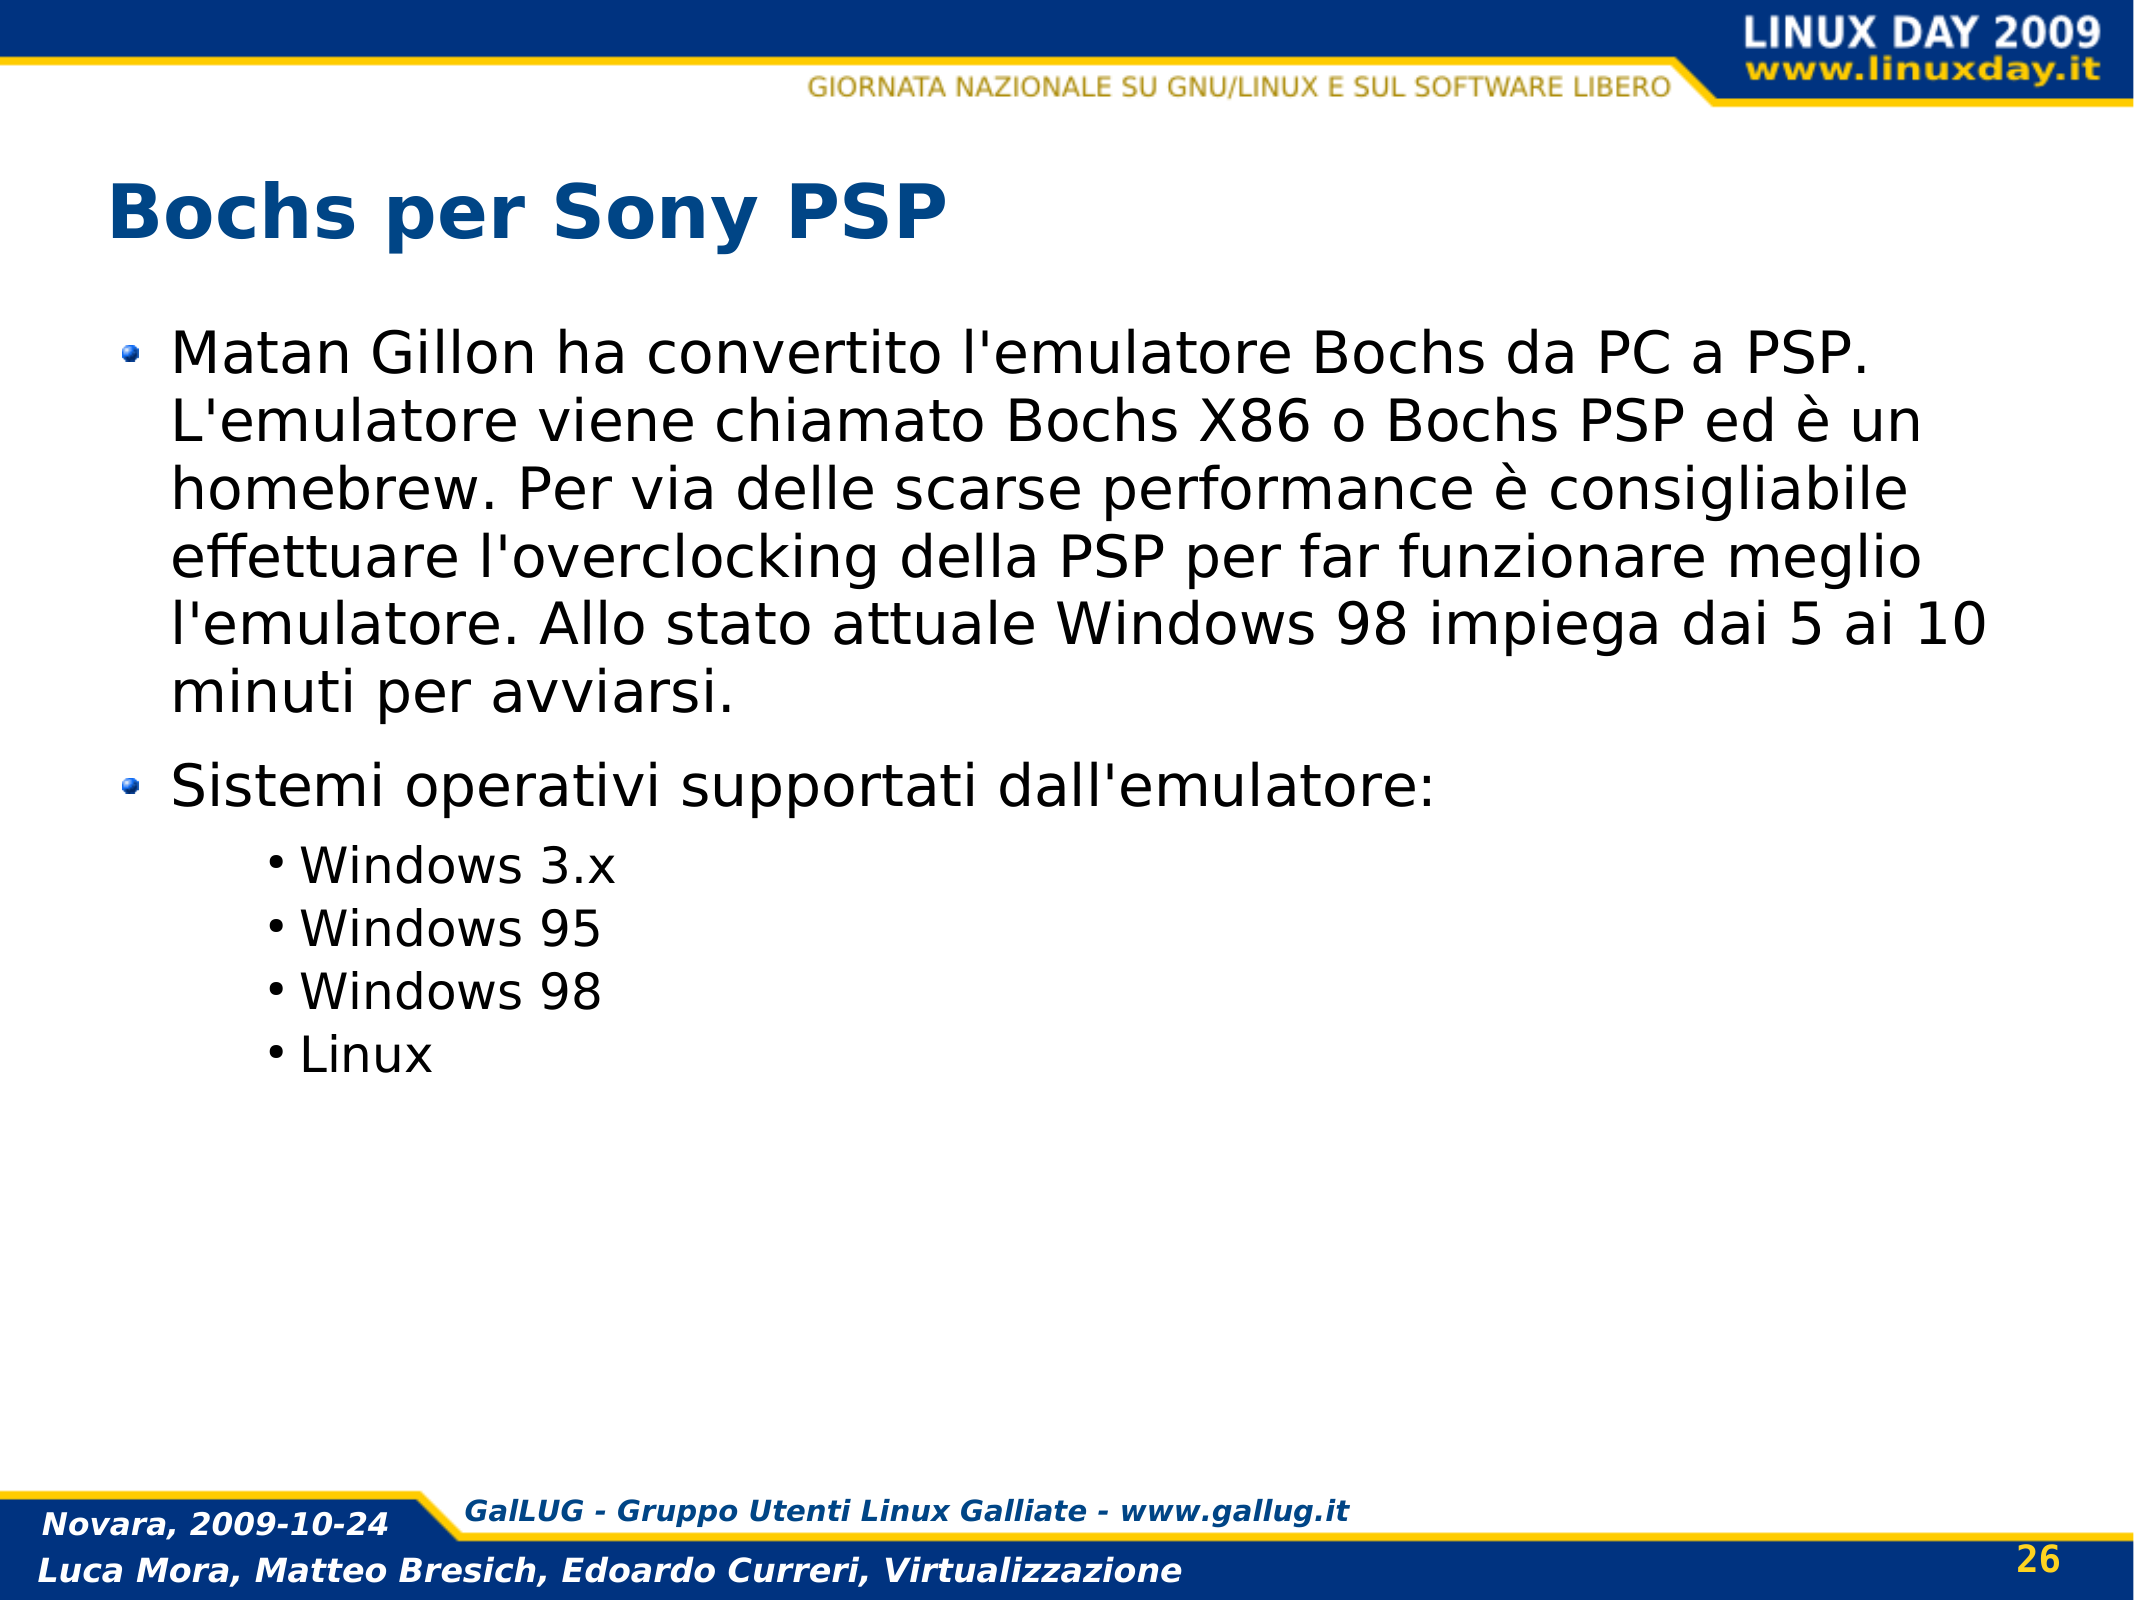

# Bochs per Sony PSP
Matan Gillon ha convertito l'emulatore Bochs da PC a PSP. L'emulatore viene chiamato Bochs X86 o Bochs PSP ed è un homebrew. Per via delle scarse performance è consigliabile effettuare l'overclocking della PSP per far funzionare meglio l'emulatore. Allo stato attuale Windows 98 impiega dai 5 ai 10 minuti per avviarsi.
Sistemi operativi supportati dall'emulatore:
Windows 3.x
Windows 95
Windows 98
Linux